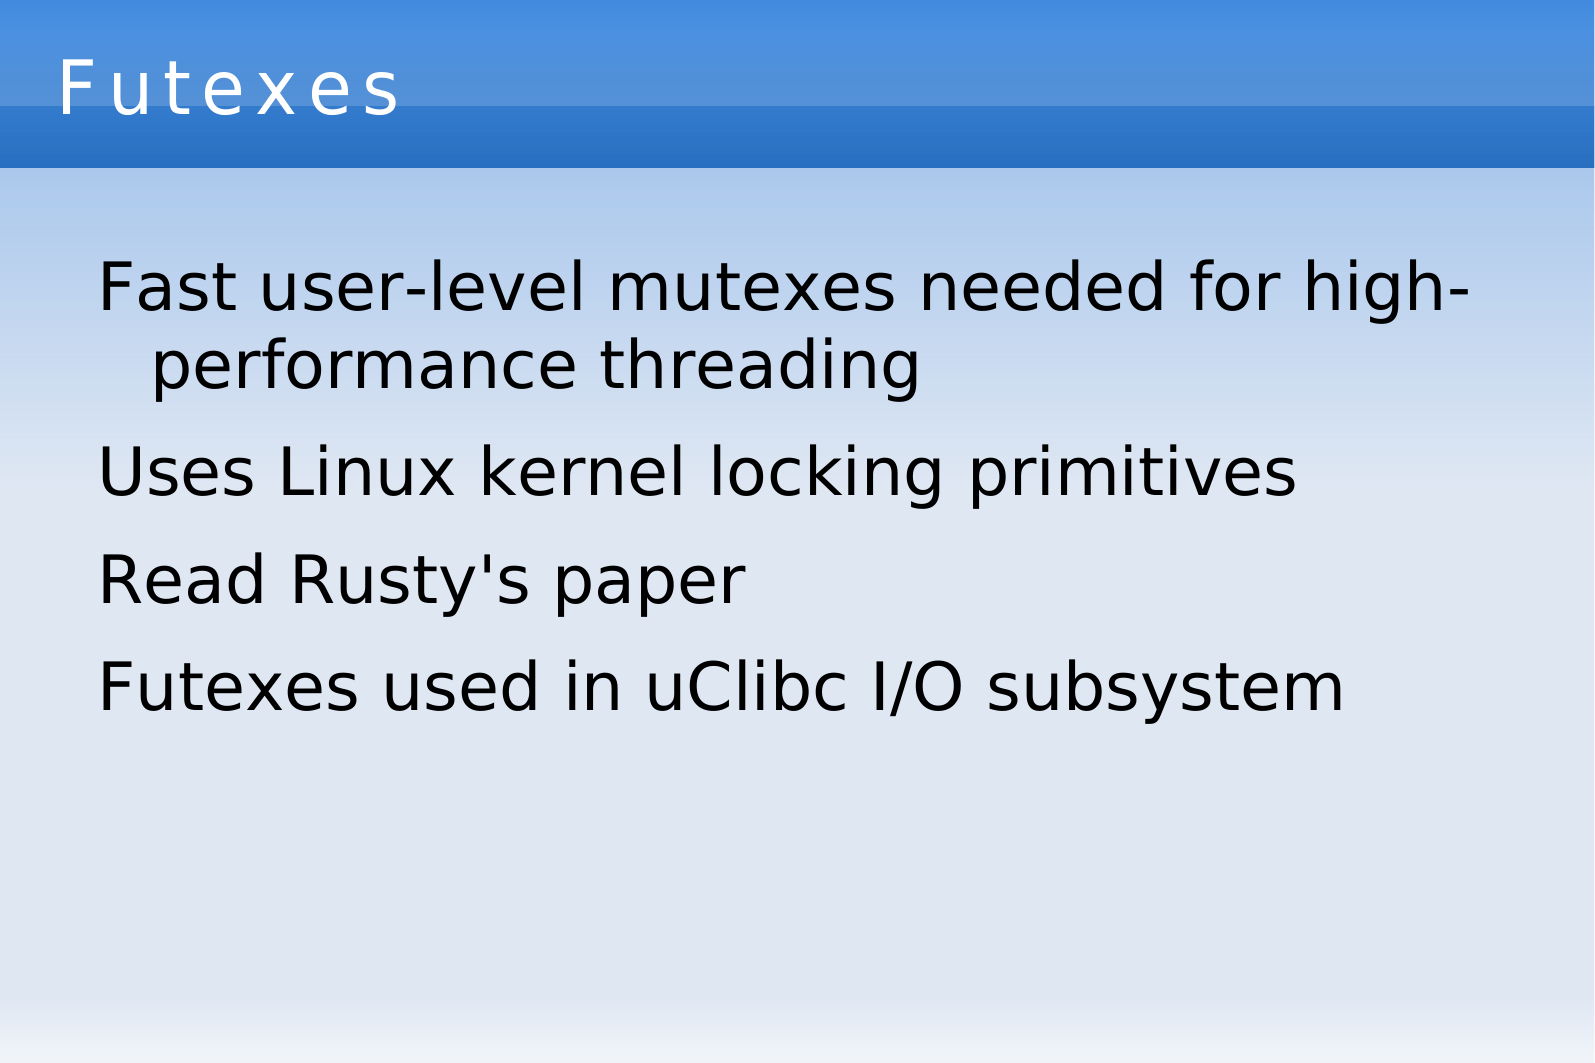

# Futexes
Fast user-level mutexes needed for high-performance threading
Uses Linux kernel locking primitives
Read Rusty's paper
Futexes used in uClibc I/O subsystem